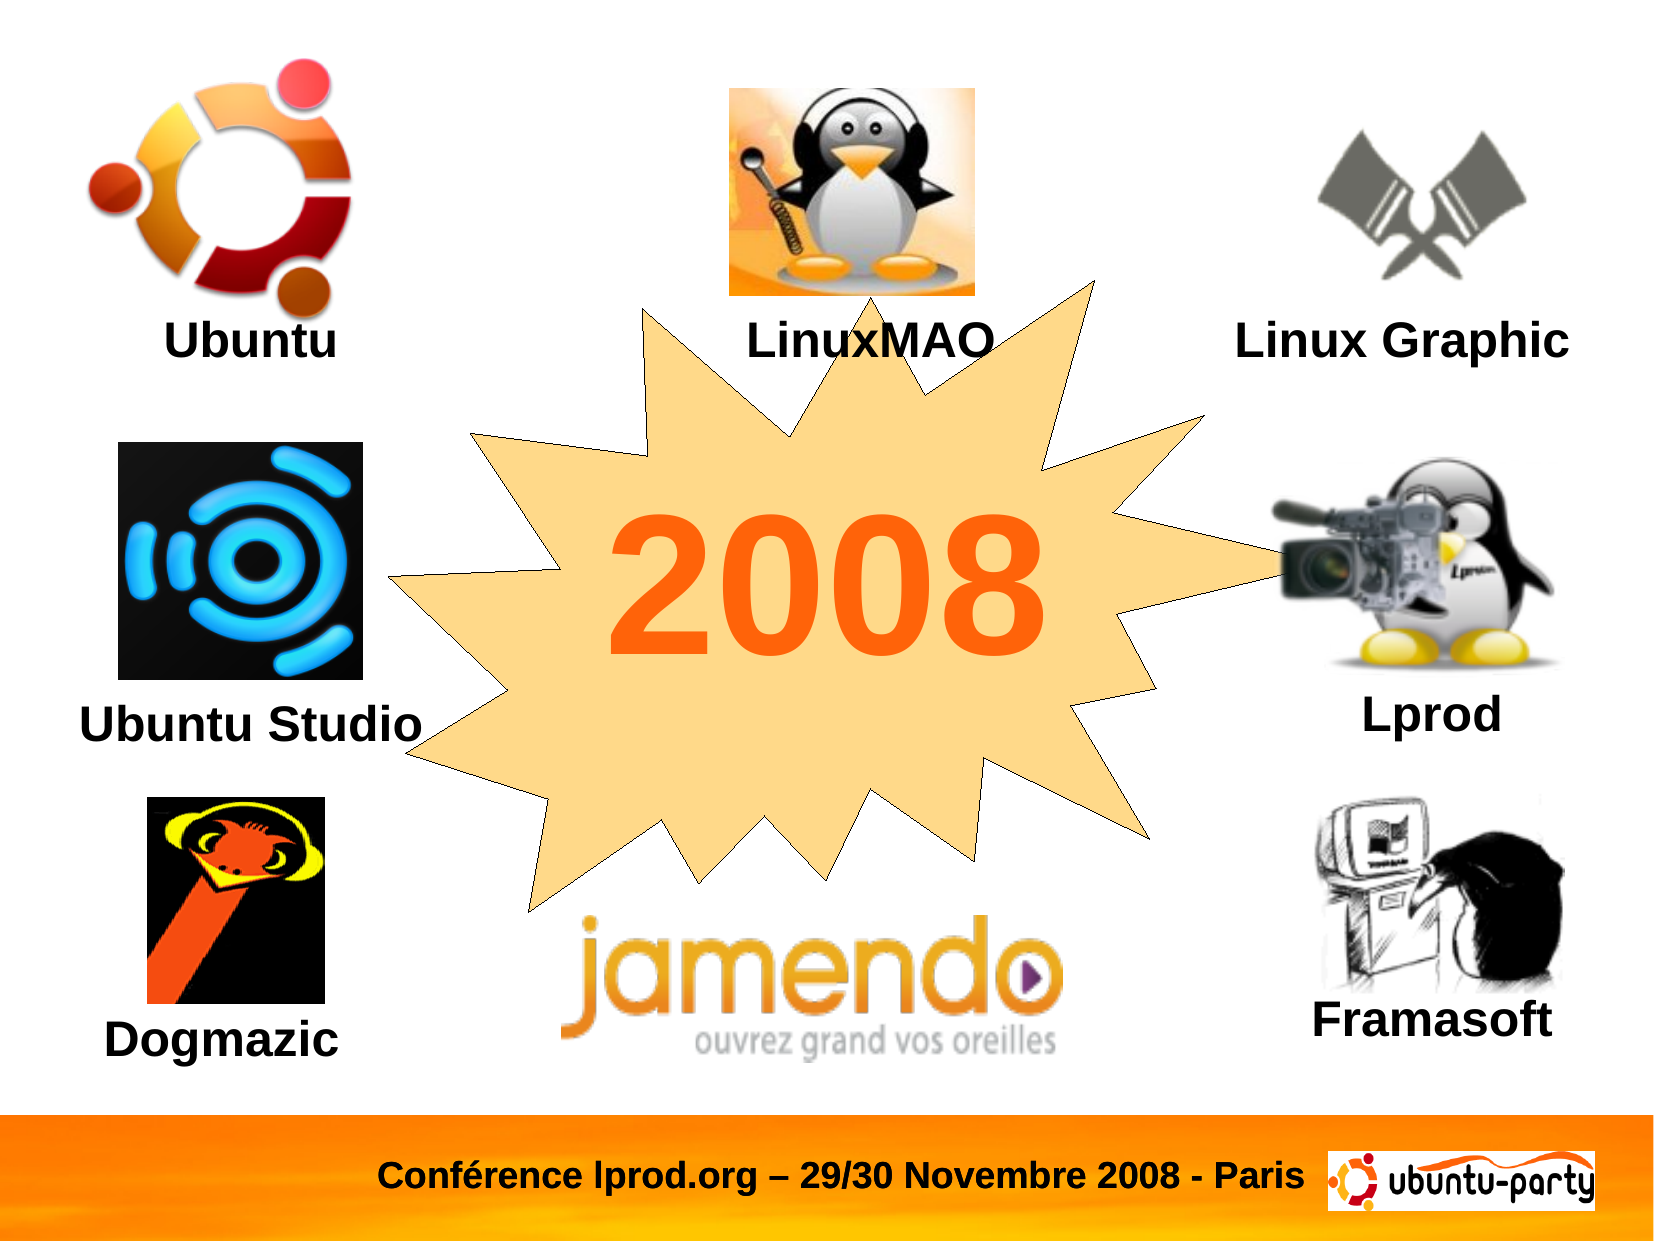

Ubuntu
LinuxMAO
Linux Graphic
2008
Lprod
Ubuntu Studio
Framasoft
Dogmazic
Conférence lprod.org – 29/30 Novembre 2008 - Paris
Conférence lprod.org – 29/30 Novembre 2008 - Paris